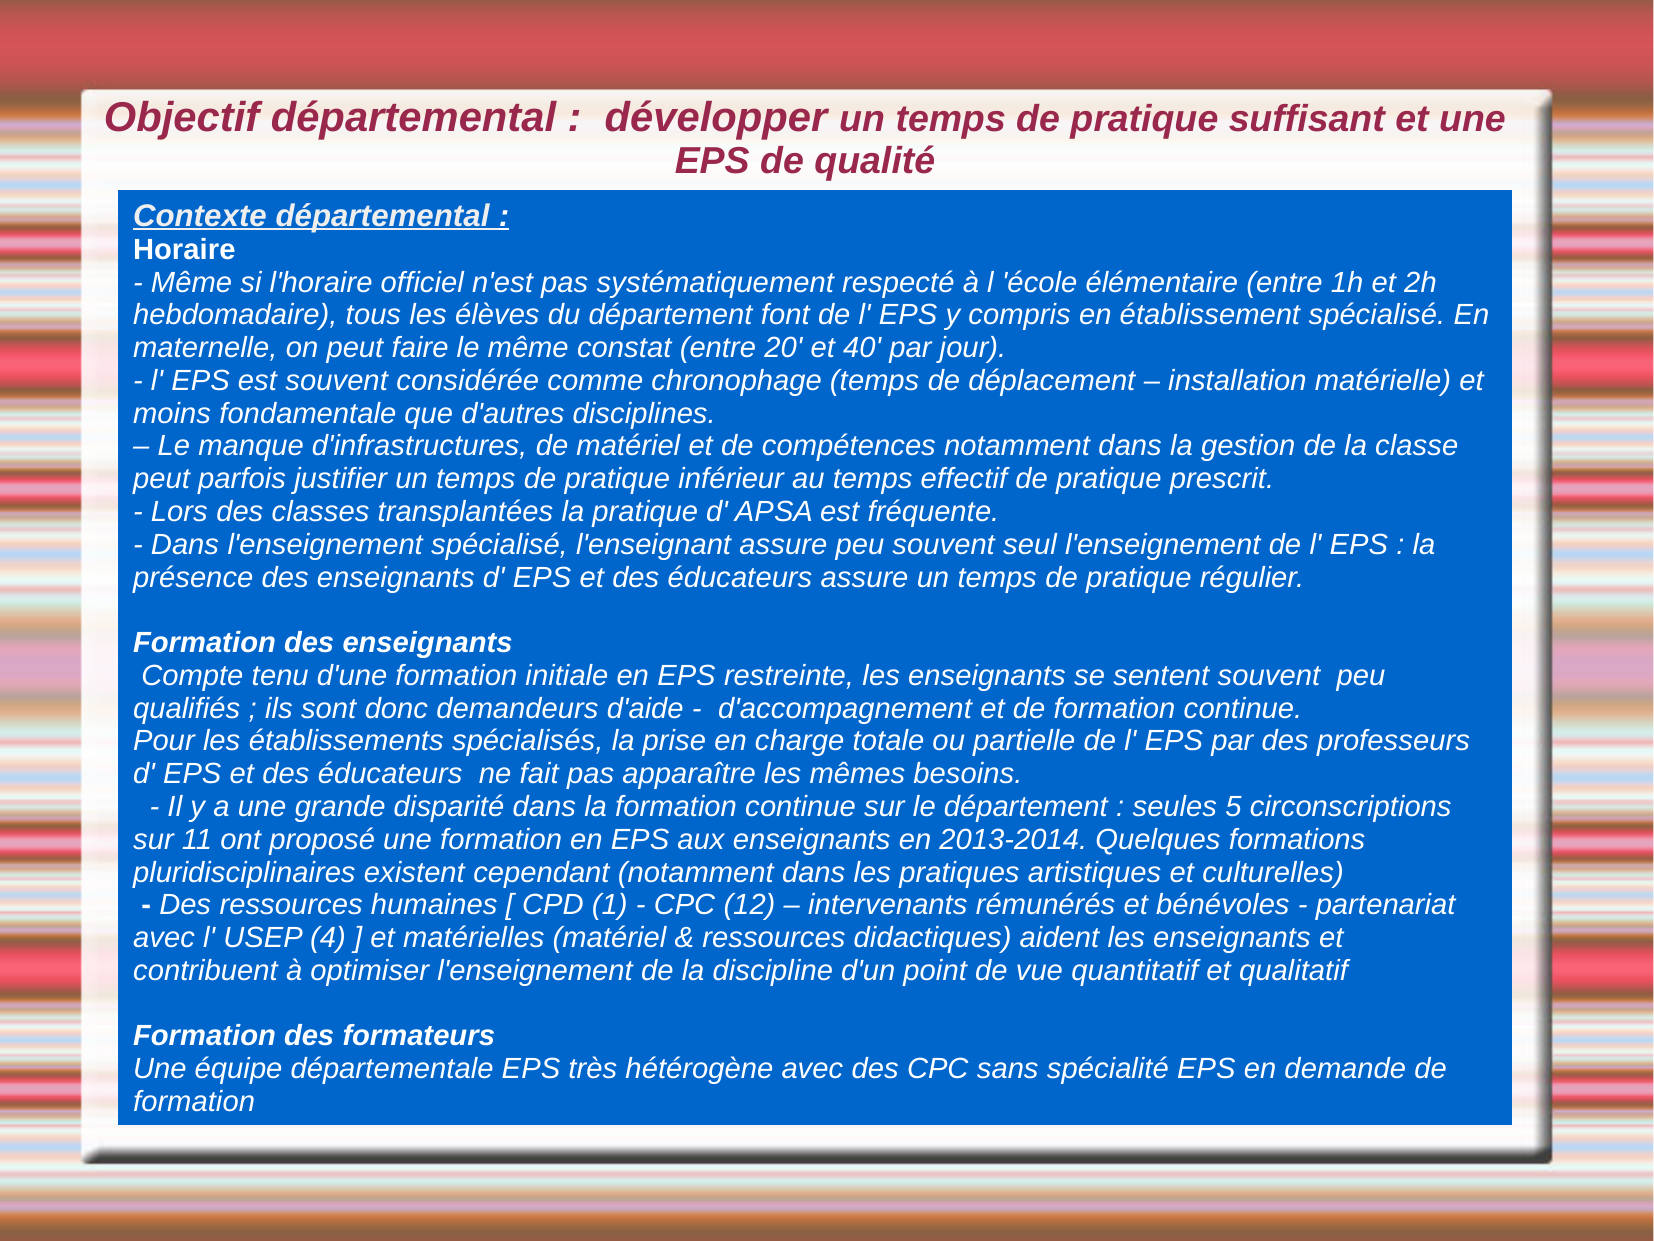

# Objectif départemental : développer un temps de pratique suffisant et une EPS de qualité
| Contexte départemental : Horaire  - Même si l'horaire officiel n'est pas systématiquement respecté à l 'école élémentaire (entre 1h et 2h hebdomadaire), tous les élèves du département font de l' EPS y compris en établissement spécialisé. En maternelle, on peut faire le même constat (entre 20' et 40' par jour). - l' EPS est souvent considérée comme chronophage (temps de déplacement – installation matérielle) et moins fondamentale que d'autres disciplines. – Le manque d'infrastructures, de matériel et de compétences notamment dans la gestion de la classe peut parfois justifier un temps de pratique inférieur au temps effectif de pratique prescrit. - Lors des classes transplantées la pratique d' APSA est fréquente. - Dans l'enseignement spécialisé, l'enseignant assure peu souvent seul l'enseignement de l' EPS : la présence des enseignants d' EPS et des éducateurs assure un temps de pratique régulier. Formation des enseignants Compte tenu d'une formation initiale en EPS restreinte, les enseignants se sentent souvent peu qualifiés ; ils sont donc demandeurs d'aide - d'accompagnement et de formation continue. Pour les établissements spécialisés, la prise en charge totale ou partielle de l' EPS par des professeurs d' EPS et des éducateurs ne fait pas apparaître les mêmes besoins. - Il y a une grande disparité dans la formation continue sur le département : seules 5 circonscriptions sur 11 ont proposé une formation en EPS aux enseignants en 2013-2014. Quelques formations pluridisciplinaires existent cependant (notamment dans les pratiques artistiques et culturelles) - Des ressources humaines [ CPD (1) - CPC (12) – intervenants rémunérés et bénévoles - partenariat avec l' USEP (4) ] et matérielles (matériel & ressources didactiques) aident les enseignants et contribuent à optimiser l'enseignement de la discipline d'un point de vue quantitatif et qualitatif Formation des formateurs  Une équipe départementale EPS très hétérogène avec des CPC sans spécialité EPS en demande de formation |
| --- |